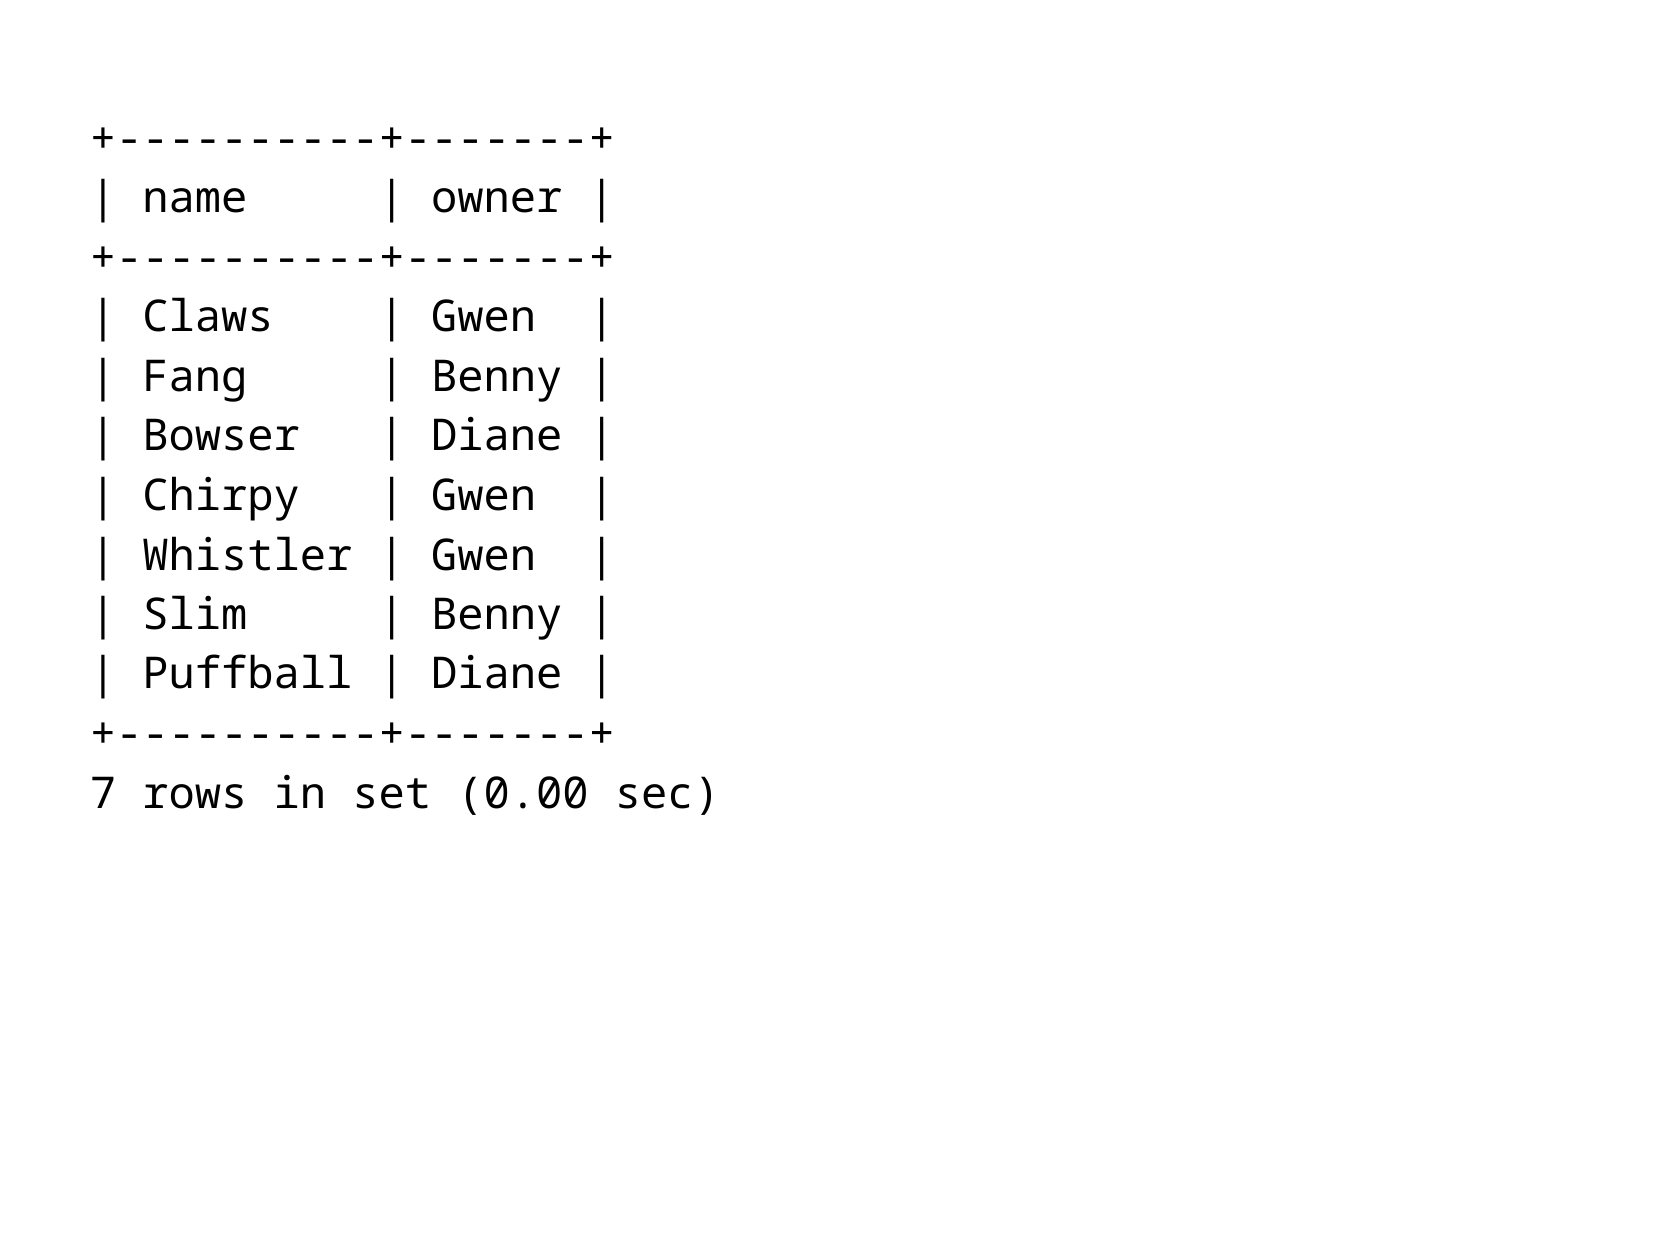

+----------+-------+
| name | owner |
+----------+-------+
| Claws | Gwen |
| Fang | Benny |
| Bowser | Diane |
| Chirpy | Gwen |
| Whistler | Gwen |
| Slim | Benny |
| Puffball | Diane |
+----------+-------+
7 rows in set (0.00 sec)